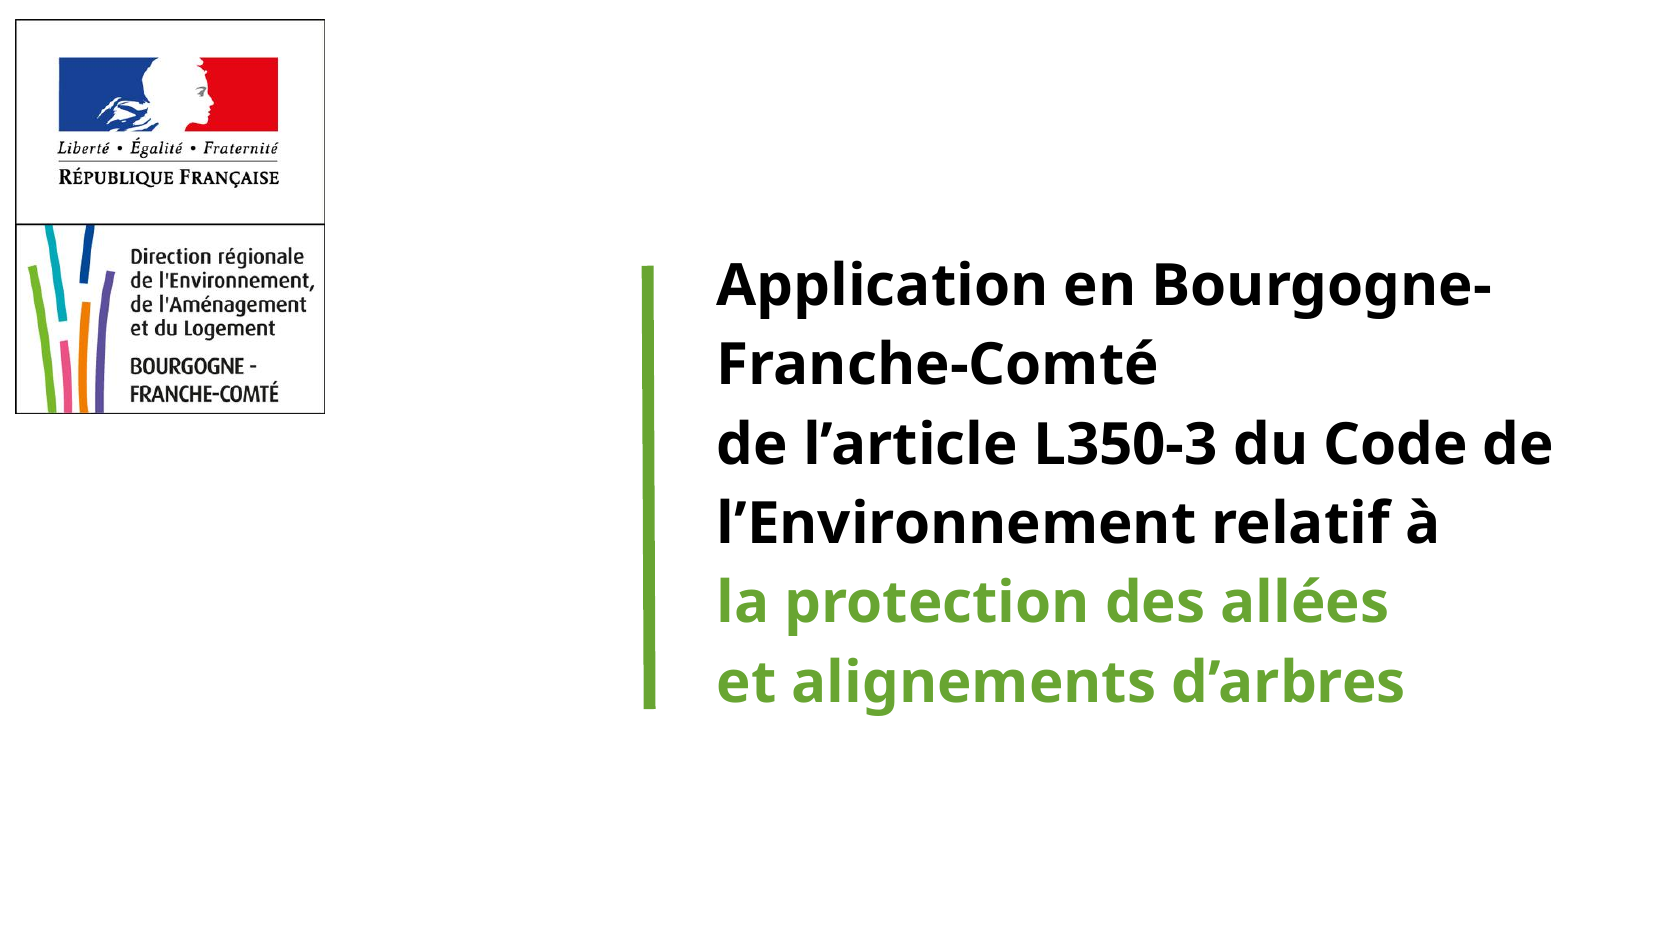

Application en Bourgogne-Franche-Comté
de l’article L350-3 du Code de l’Environnement relatif à
la protection des allées
et alignements d’arbres